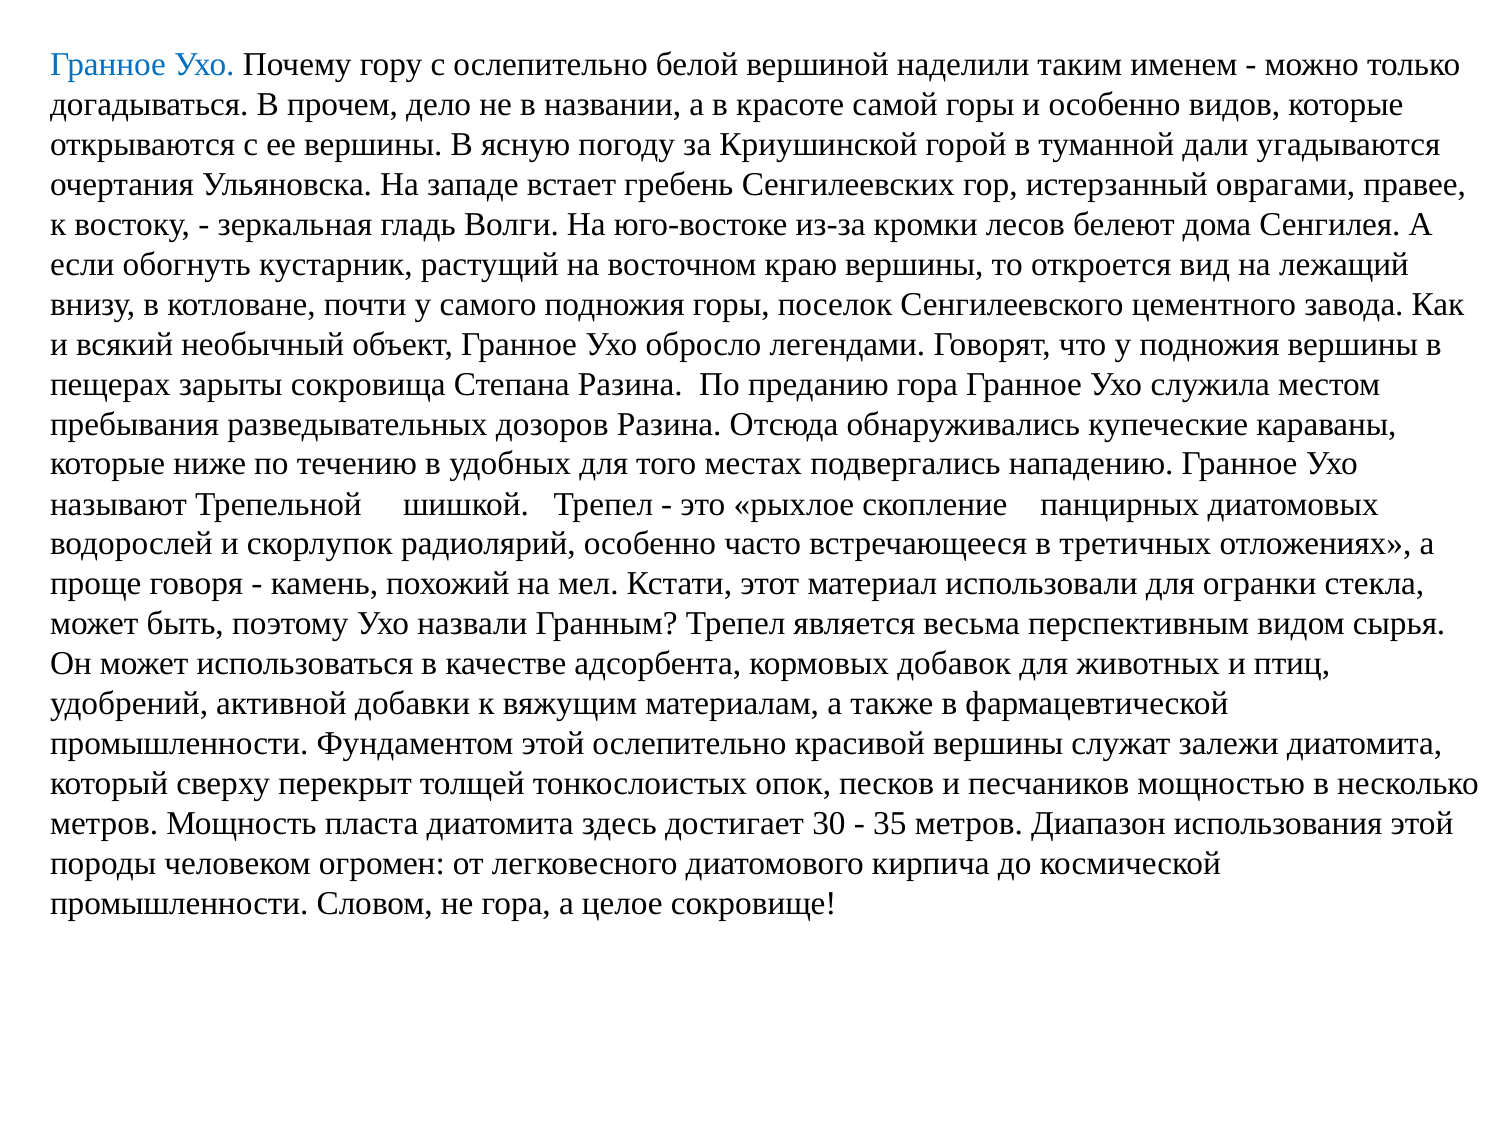

Гранное Ухо. Почему гору с ослепительно белой вершиной наделили таким именем - можно только догадываться. В прочем, дело не в названии, а в красоте самой горы и особенно видов, которые открываются с ее вершины. В ясную погоду за Криушинской горой в туманной дали угадываются очертания Ульяновска. На западе встает гребень Сенгилеевских гор, истерзанный оврагами, правее, к востоку, - зеркальная гладь Волги. На юго-востоке из-за кромки лесов белеют дома Сенгилея. А если обогнуть кустарник, растущий на восточном краю вершины, тo откроется вид на лежащий внизу, в котловане, почти у самого подножия горы, поселок Сенгилеевского цементного завода. Как и всякий необычный объект, Гранное Ухо обросло легендами. Говорят, что у подножия вершины в пещерах зарыты сокровища Степана Разина. По преданию гора Гранное Ухо служила местом пребывания разведывательных дозоров Разина. Отсюда обнаруживались купеческие караваны, которые ниже по течению в удобных для того местах подвергались нападению. Гранное Ухо называют Трепельной шишкой. Трепел - это «рыхлое скопление панцирных диатомовых водорослей и скорлупок радиолярий, особенно часто встречающееся в третичных отложениях», а проще говоря - камень, похожий на мел. Кстати, этот материал использовали для огранки стекла, может быть, поэтому Ухо назвали Гранным? Трепел является весьма перспективным видом сырья. Он может использоваться в качестве адсорбента, кормовых добавок для животных и птиц, удобрений, активной добавки к вяжущим материалам, а также в фармацевтической промышленности. Фундаментом этой ослепительно красивой вершины служат залежи диатомита, который сверху перекрыт толщей тонкослоистых опок, песков и песчаников мощностью в несколько метров. Мощность пласта диатомита здесь достигает 30 - 35 метров. Диапазон использования этой породы человеком огромен: от легковесного диатомового кирпича до космической промышленности. Словом, не гора, а целое сокровище!